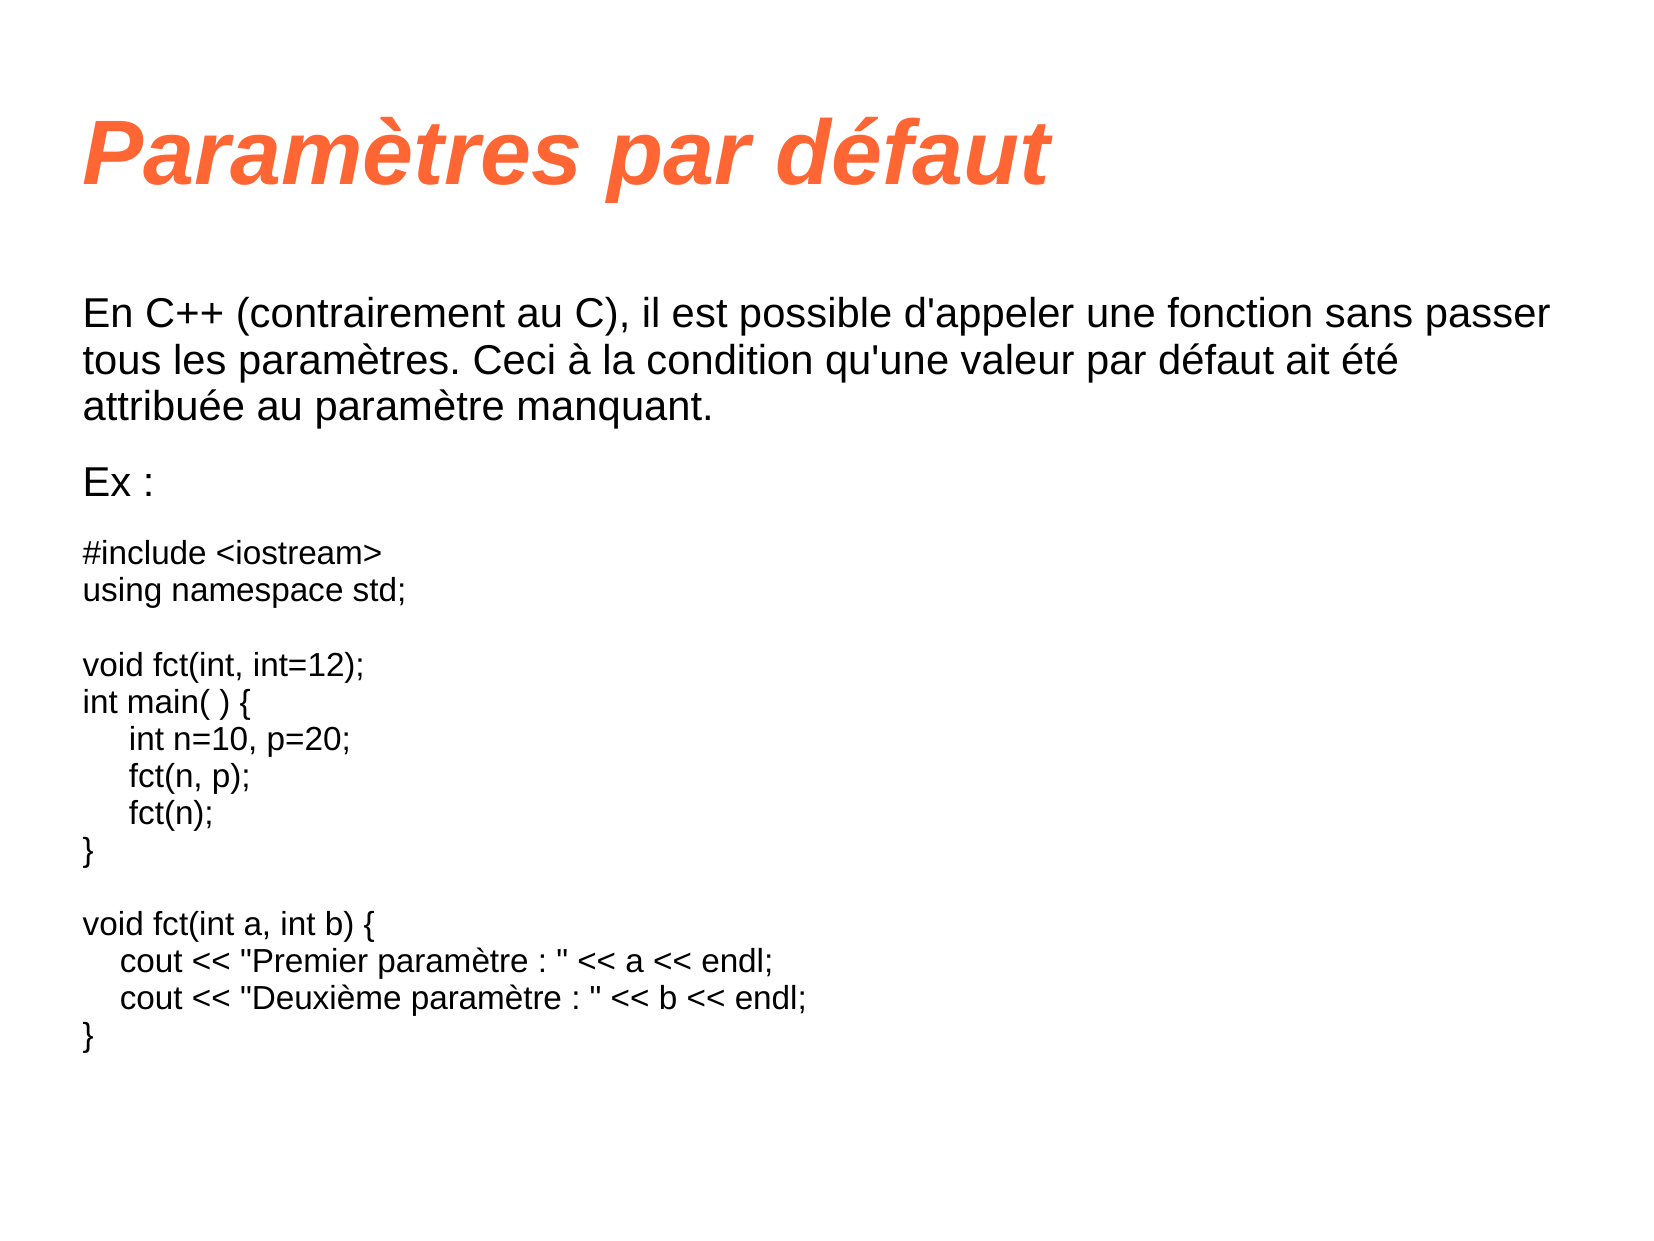

# Paramètres par défaut
En C++ (contrairement au C), il est possible d'appeler une fonction sans passer tous les paramètres. Ceci à la condition qu'une valeur par défaut ait été attribuée au paramètre manquant.
Ex :
#include <iostream>
using namespace std;
void fct(int, int=12);
int main( ) {
 int n=10, p=20;
 fct(n, p);
 fct(n);
}
void fct(int a, int b) {
 cout << "Premier paramètre : " << a << endl;
 cout << "Deuxième paramètre : " << b << endl;
}